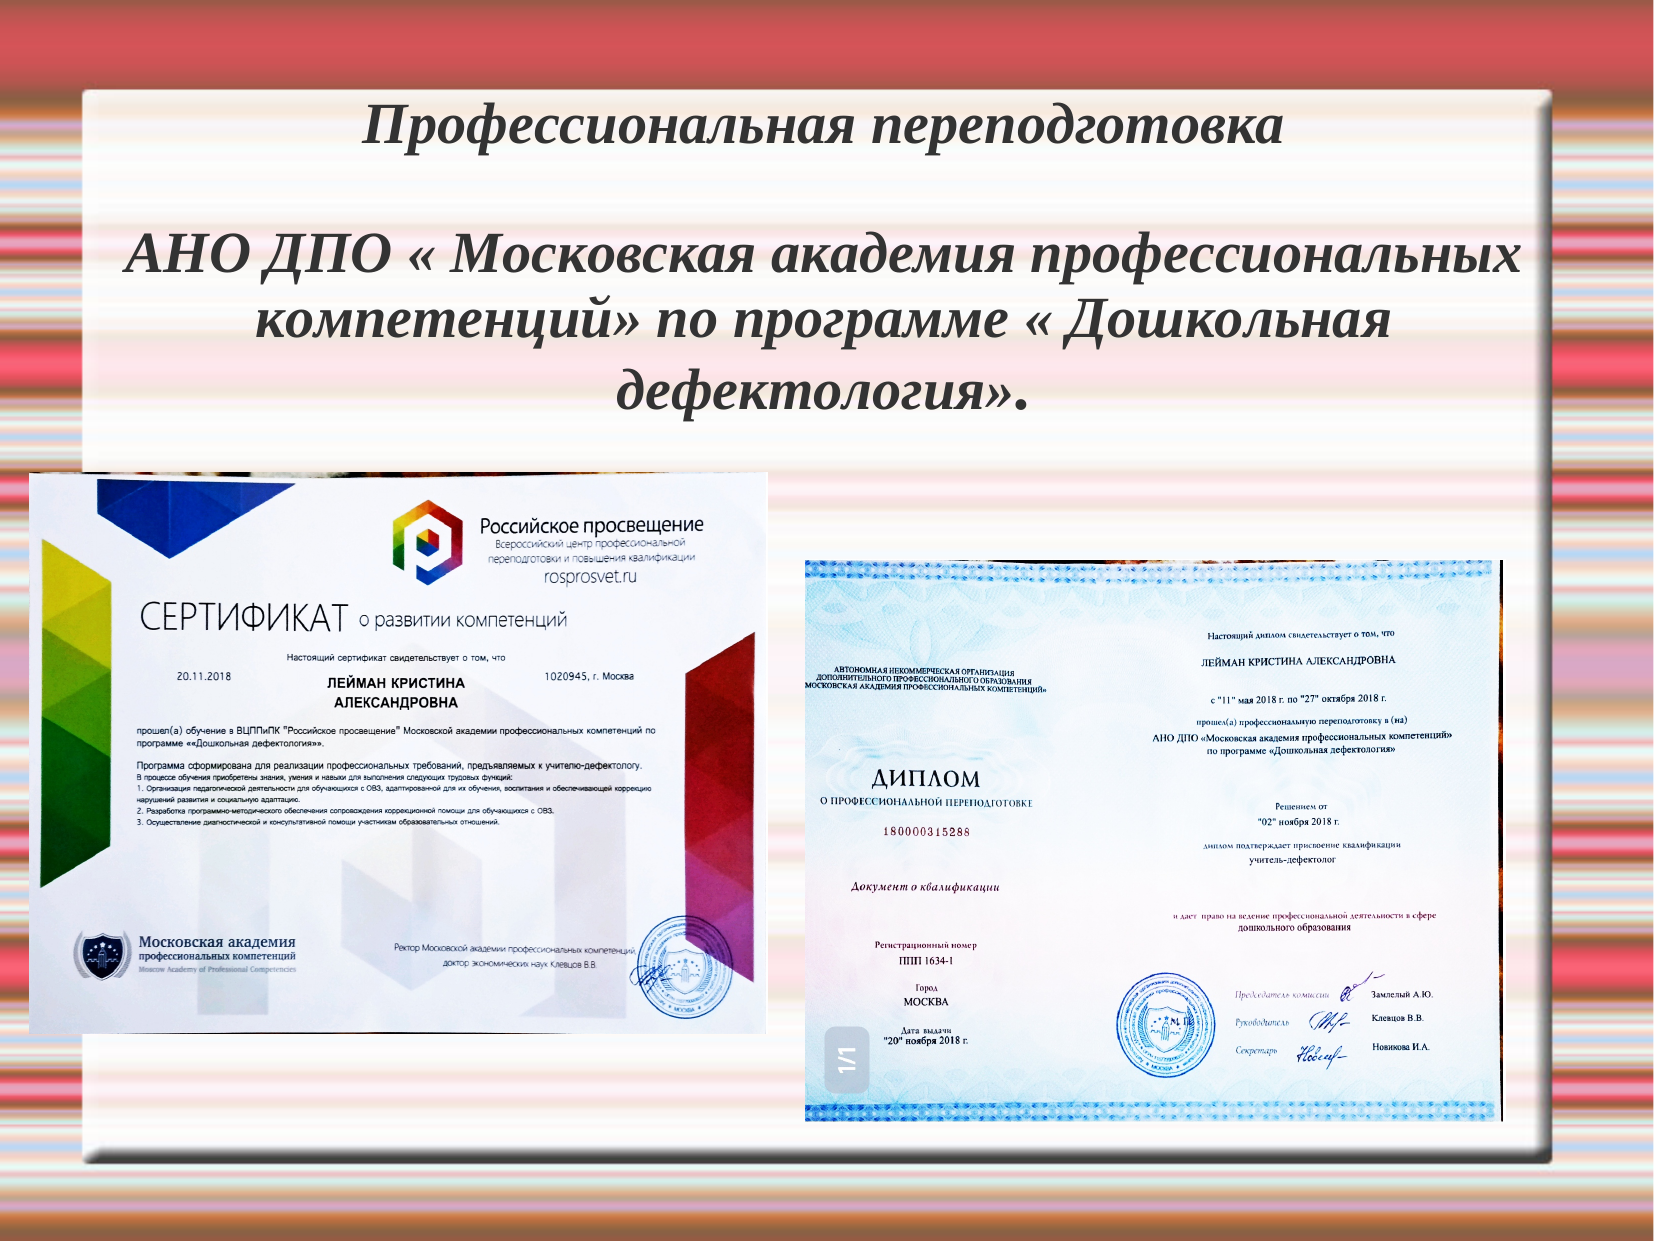

# Профессиональная переподготовка АНО ДПО « Московская академия профессиональных компетенций» по программе « Дошкольная дефектология».